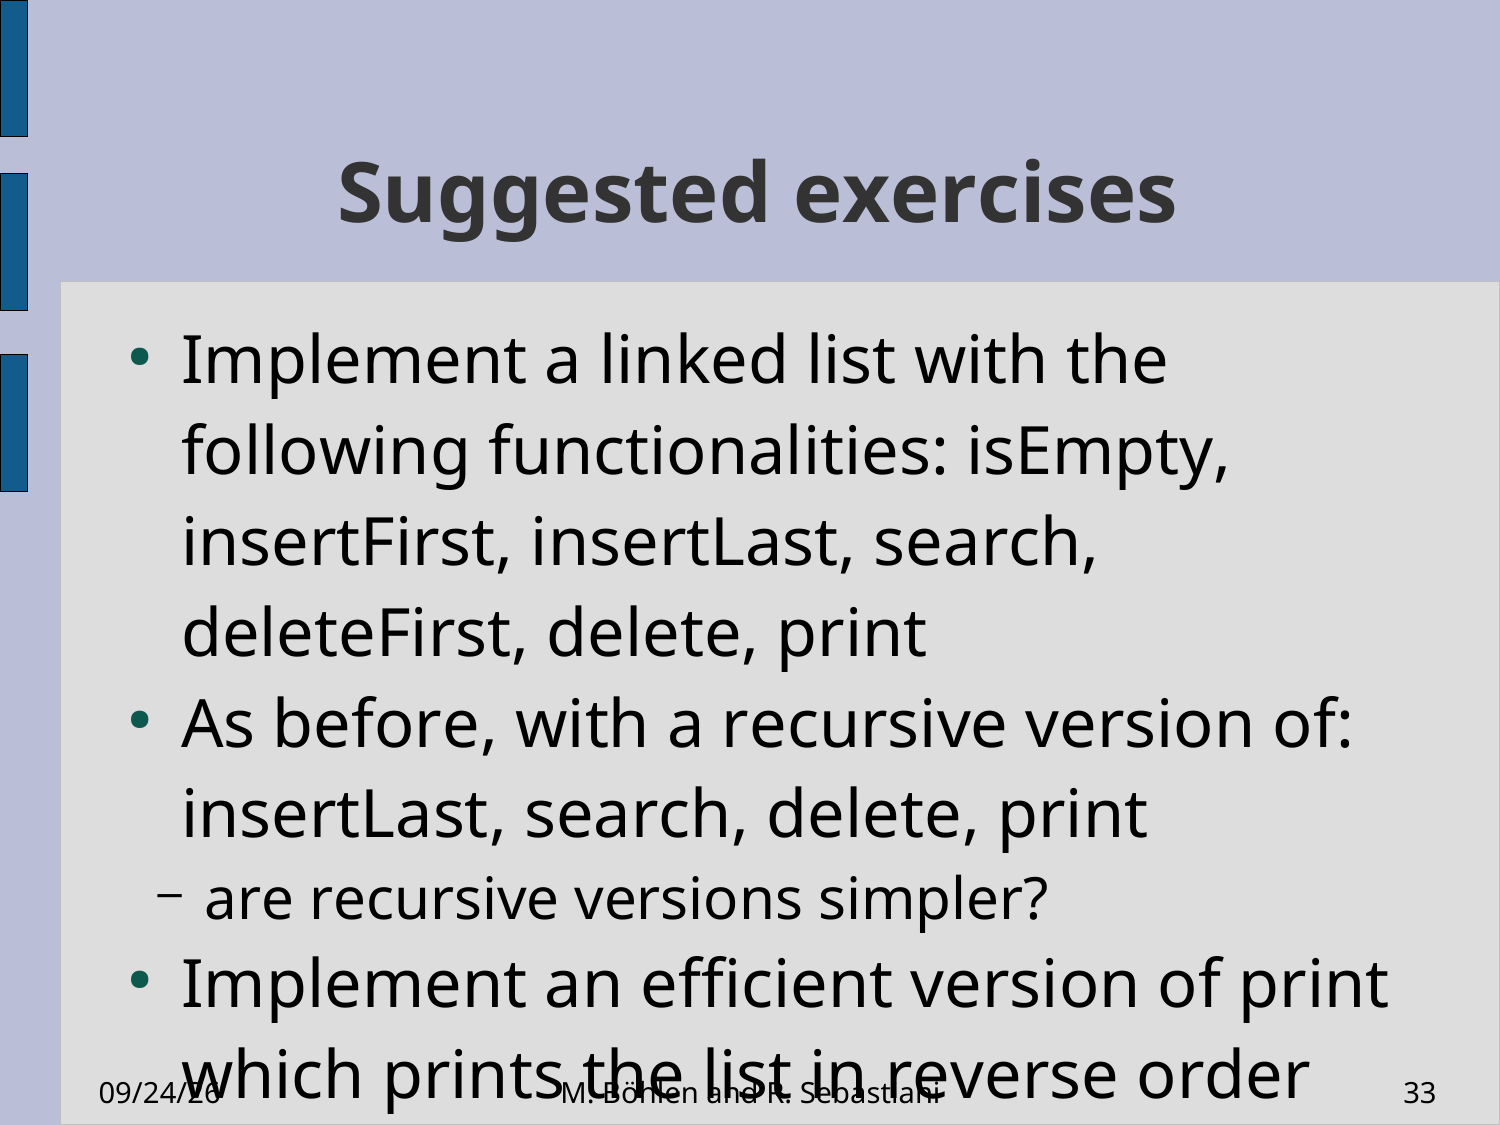

# Suggested exercises
Implement a linked list with the following functionalities: isEmpty, insertFirst, insertLast, search, deleteFirst, delete, print
As before, with a recursive version of: insertLast, search, delete, print
are recursive versions simpler?
Implement an efficient version of print which prints the list in reverse order
M. Böhlen and R. Sebastiani
33